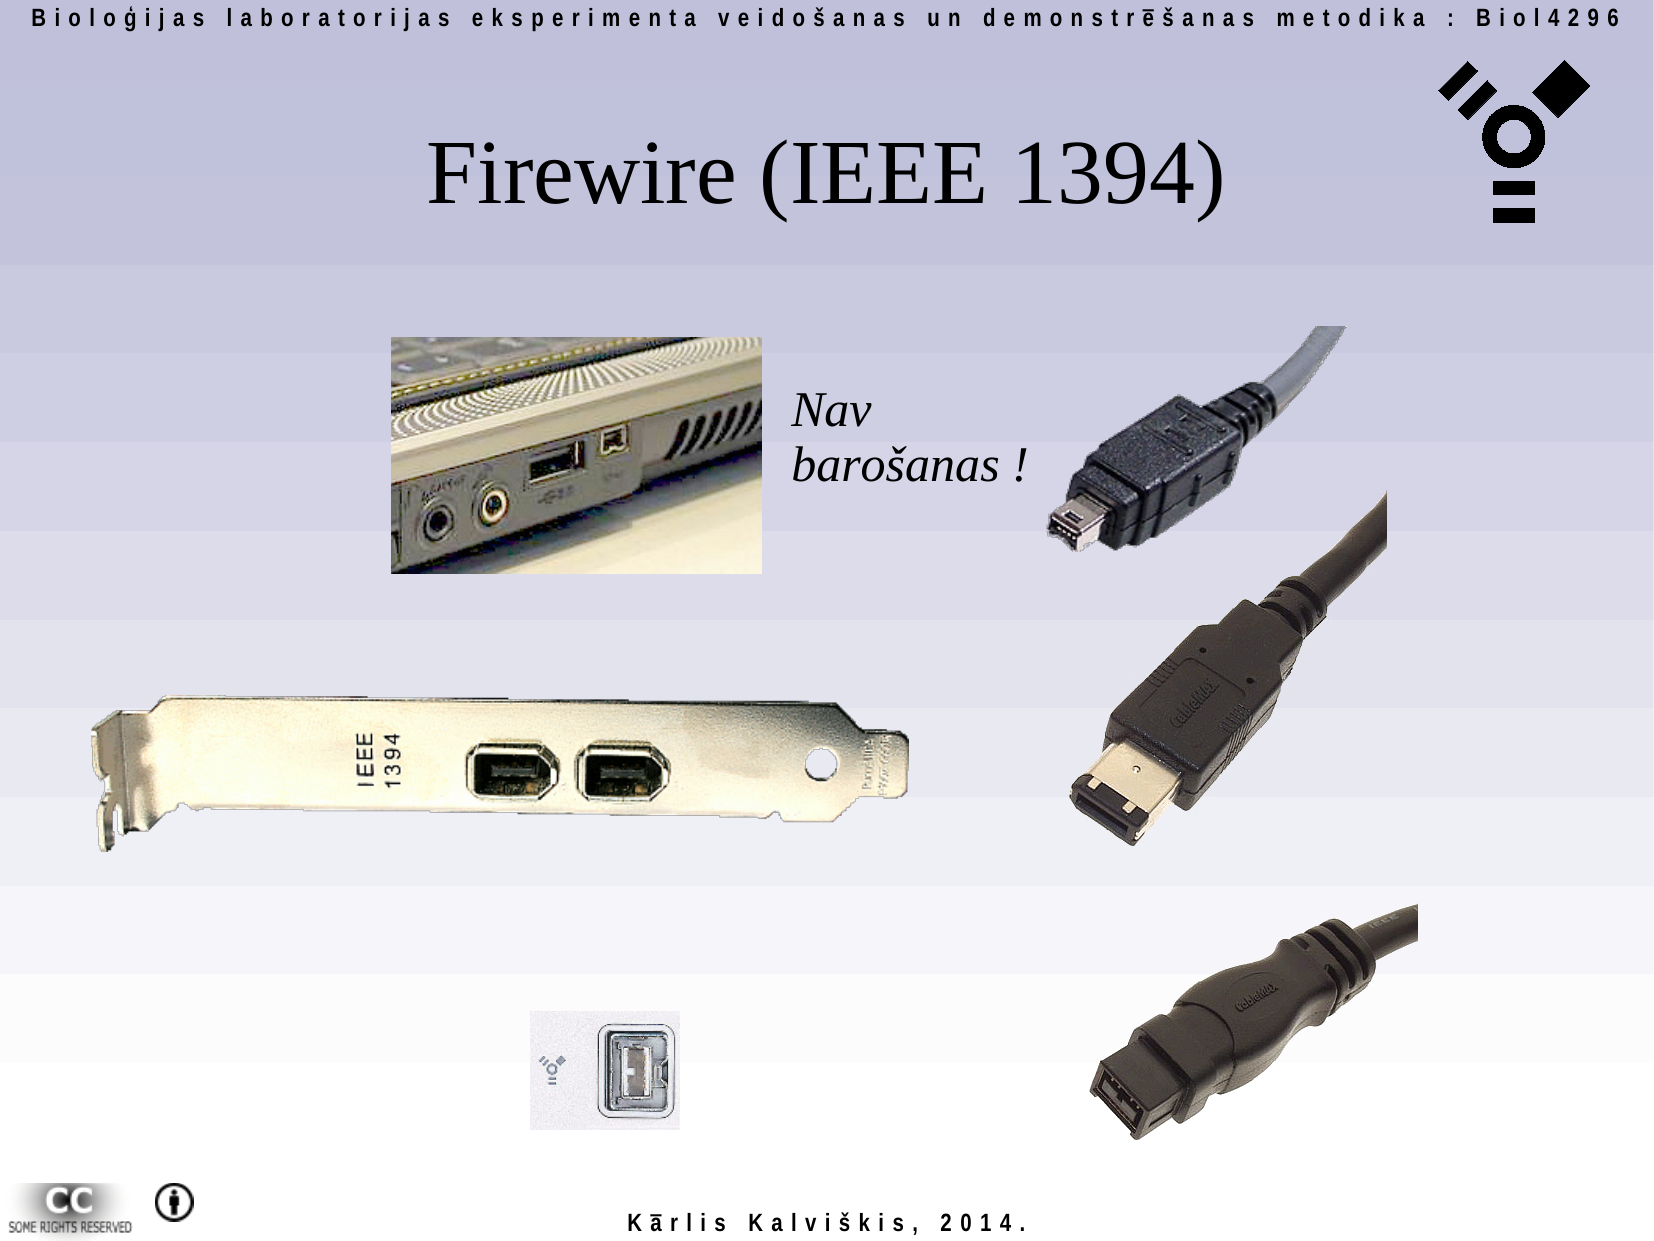

# Firewire (IEEE 1394)
Nav barošanas !